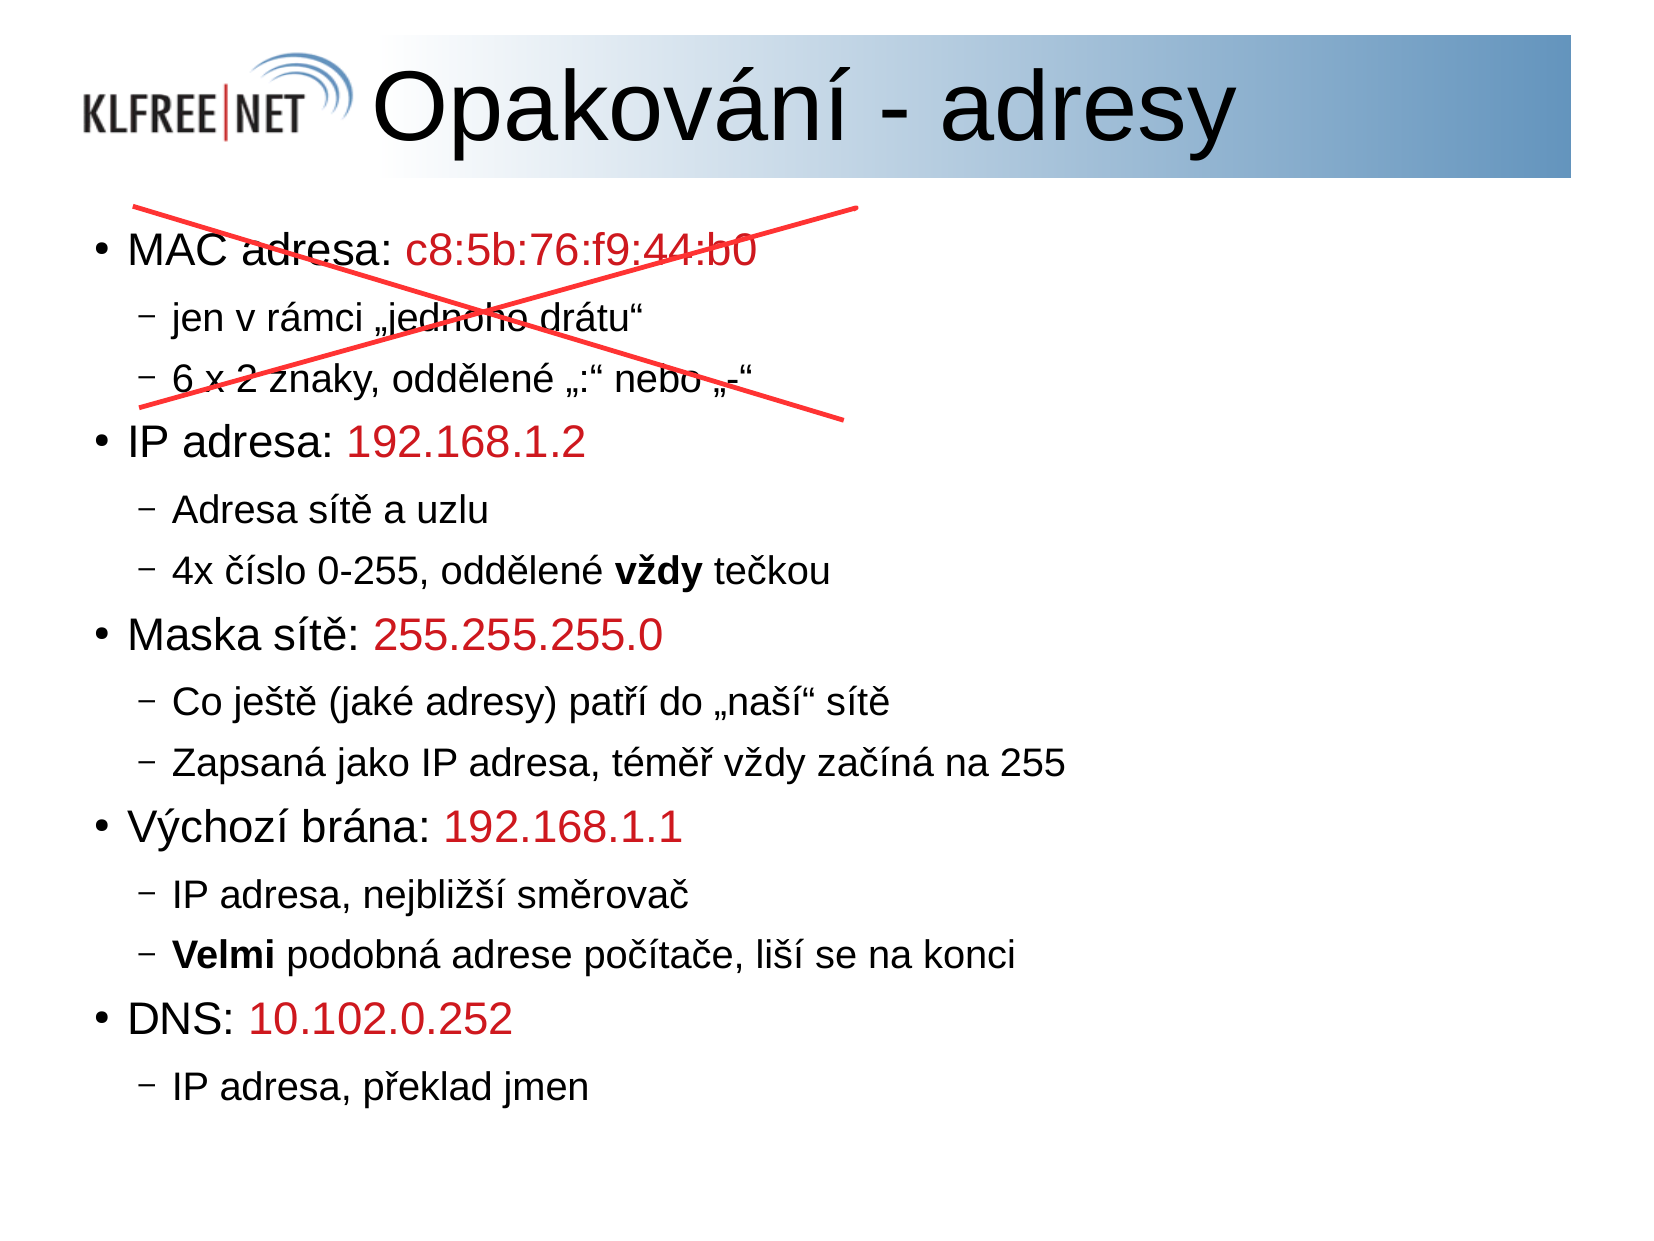

# Opakování - adresy
MAC adresa: c8:5b:76:f9:44:b0
jen v rámci „jednoho drátu“
6 x 2 znaky, oddělené „:“ nebo „-“
IP adresa: 192.168.1.2
Adresa sítě a uzlu
4x číslo 0-255, oddělené vždy tečkou
Maska sítě: 255.255.255.0
Co ještě (jaké adresy) patří do „naší“ sítě
Zapsaná jako IP adresa, téměř vždy začíná na 255
Výchozí brána: 192.168.1.1
IP adresa, nejbližší směrovač
Velmi podobná adrese počítače, liší se na konci
DNS: 10.102.0.252
IP adresa, překlad jmen